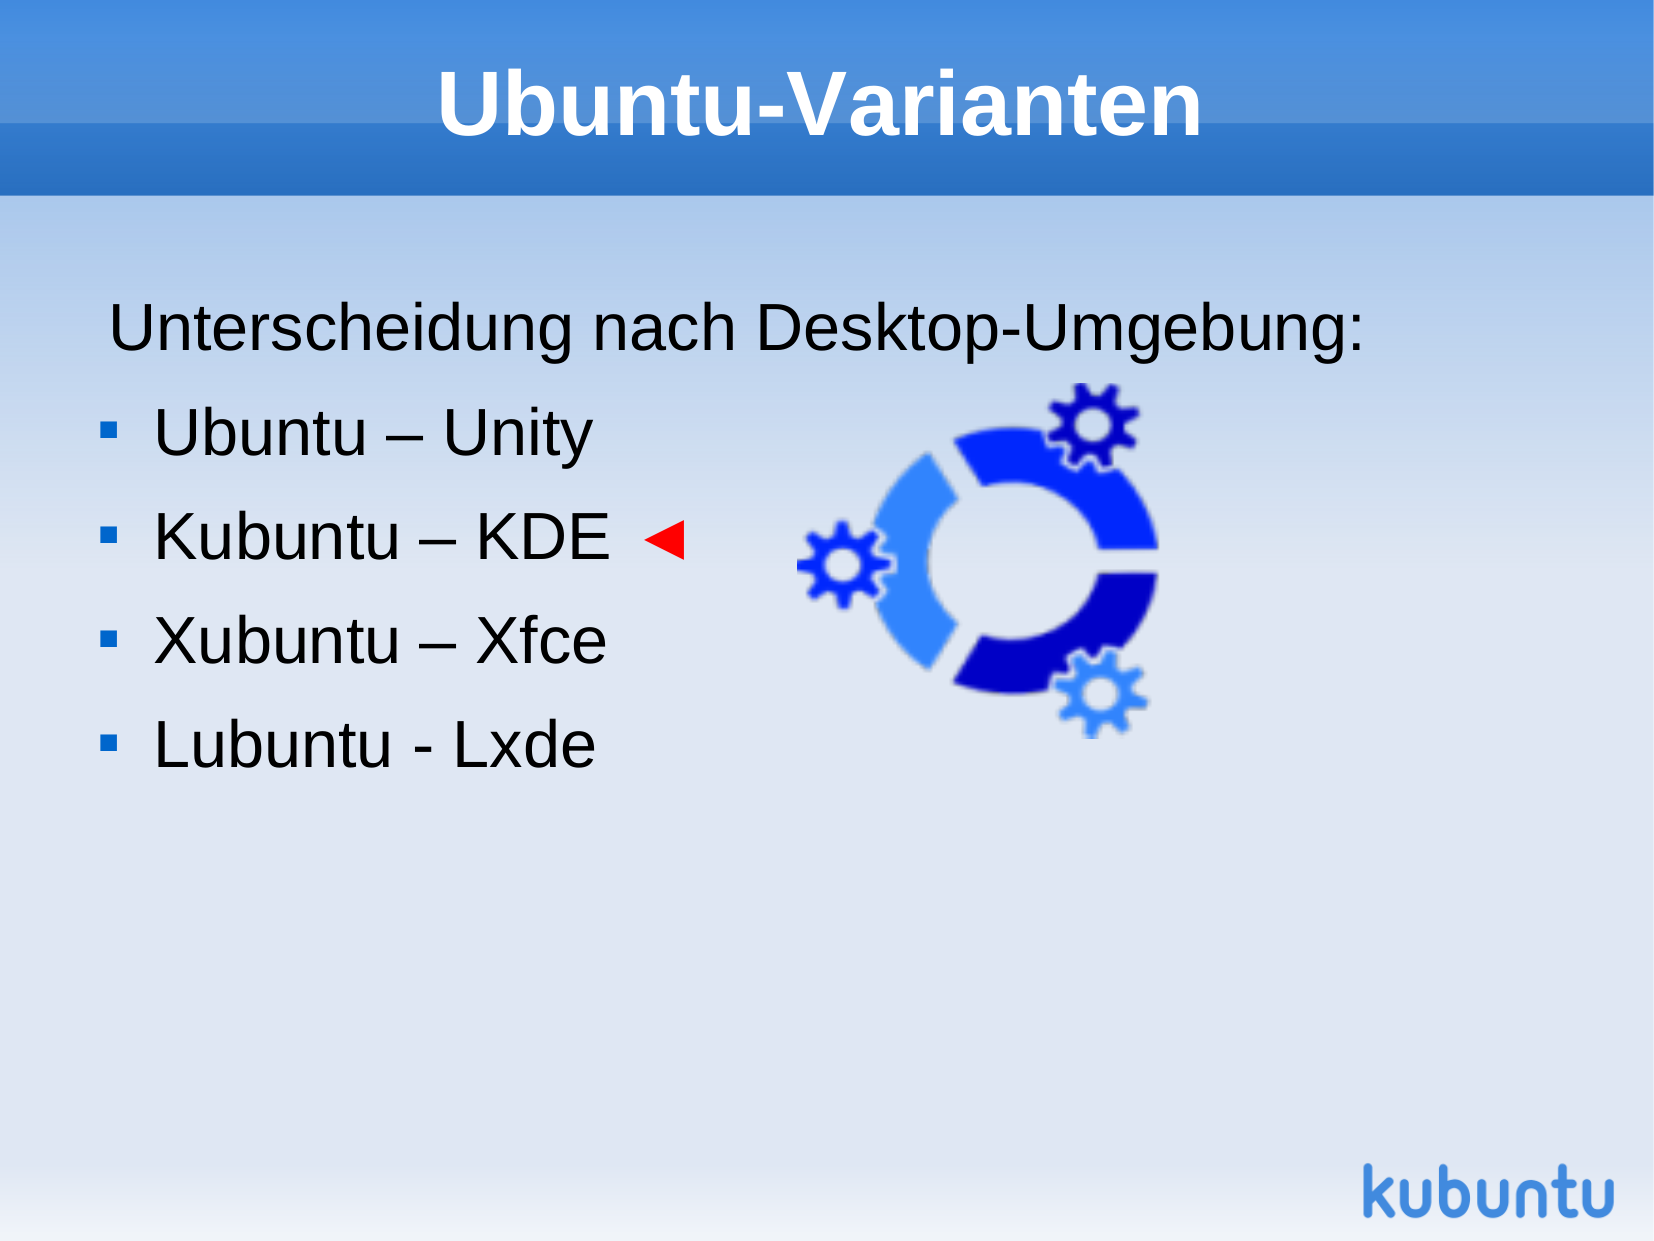

# Ubuntu-Varianten
Unterscheidung nach Desktop-Umgebung:
Ubuntu – Unity
Kubuntu – KDE ◄
Xubuntu – Xfce
Lubuntu - Lxde